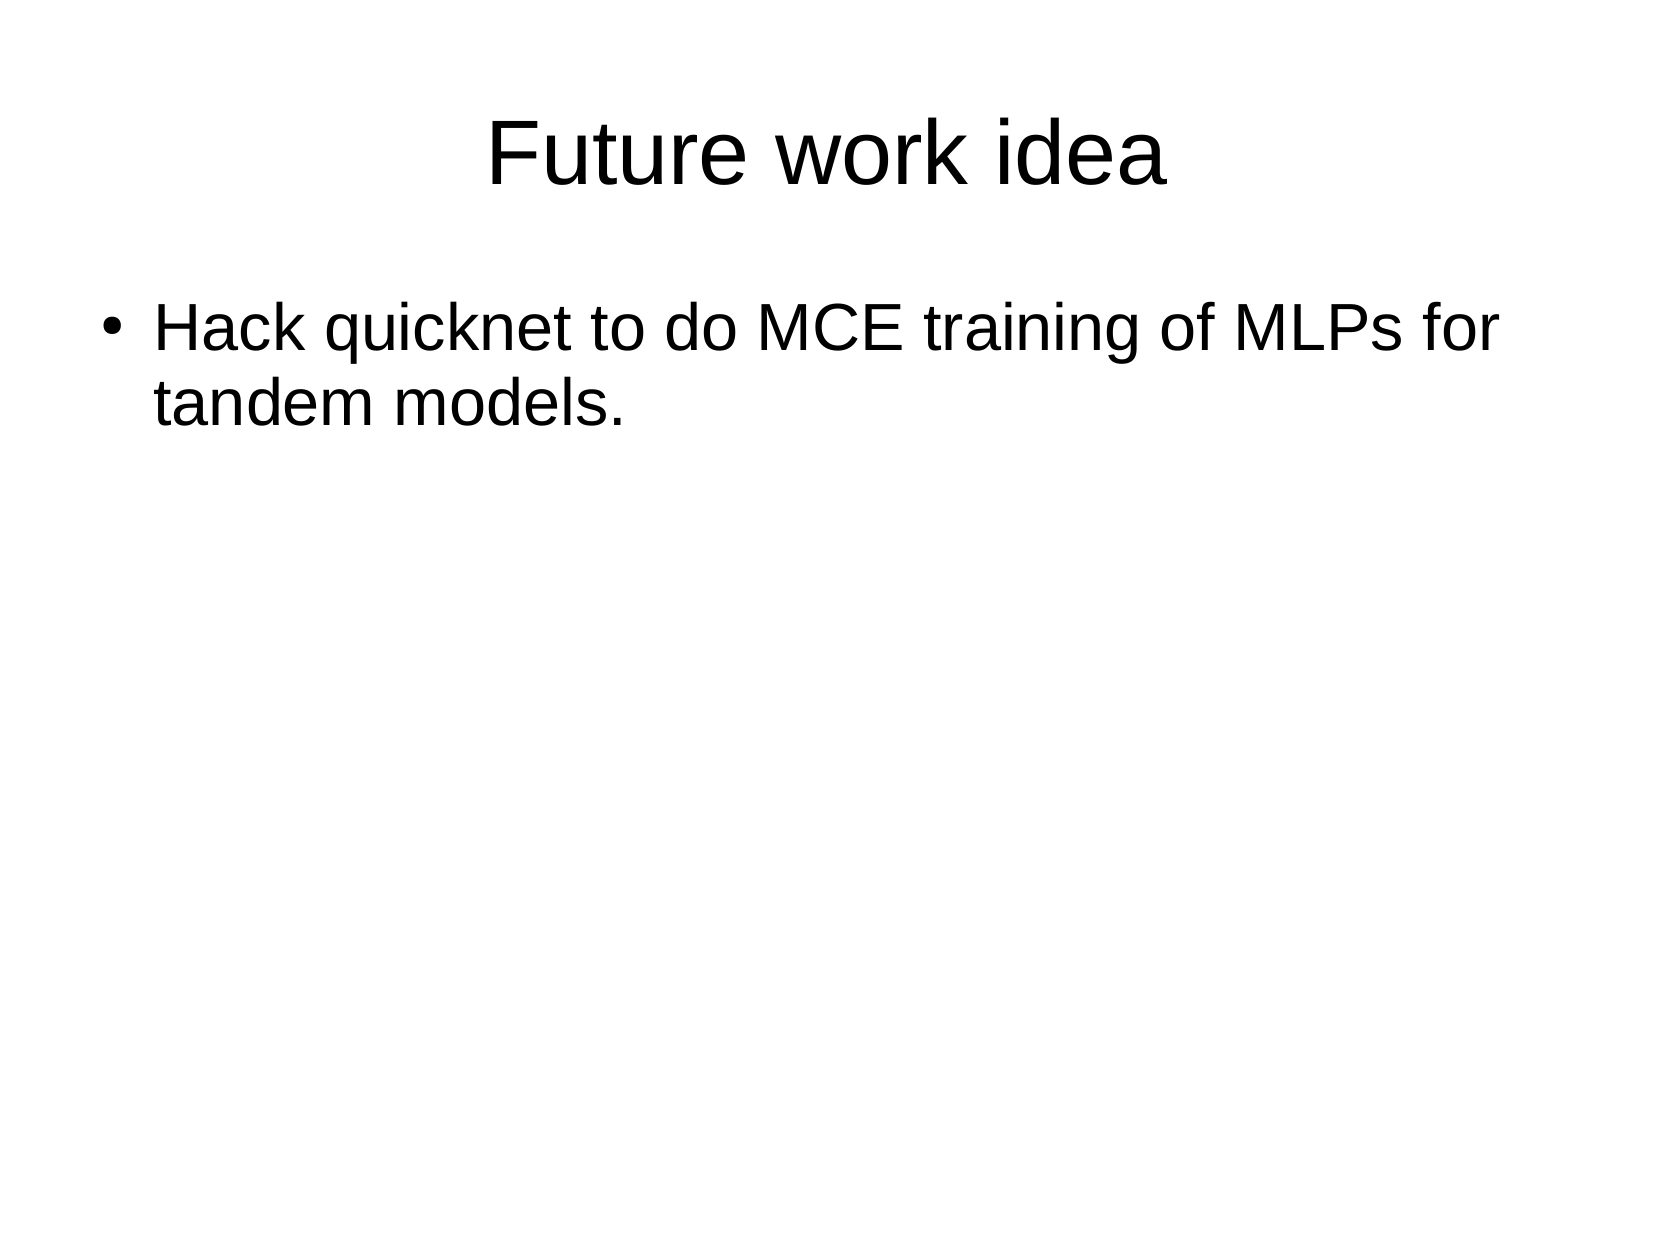

# Future work idea
Hack quicknet to do MCE training of MLPs for tandem models.